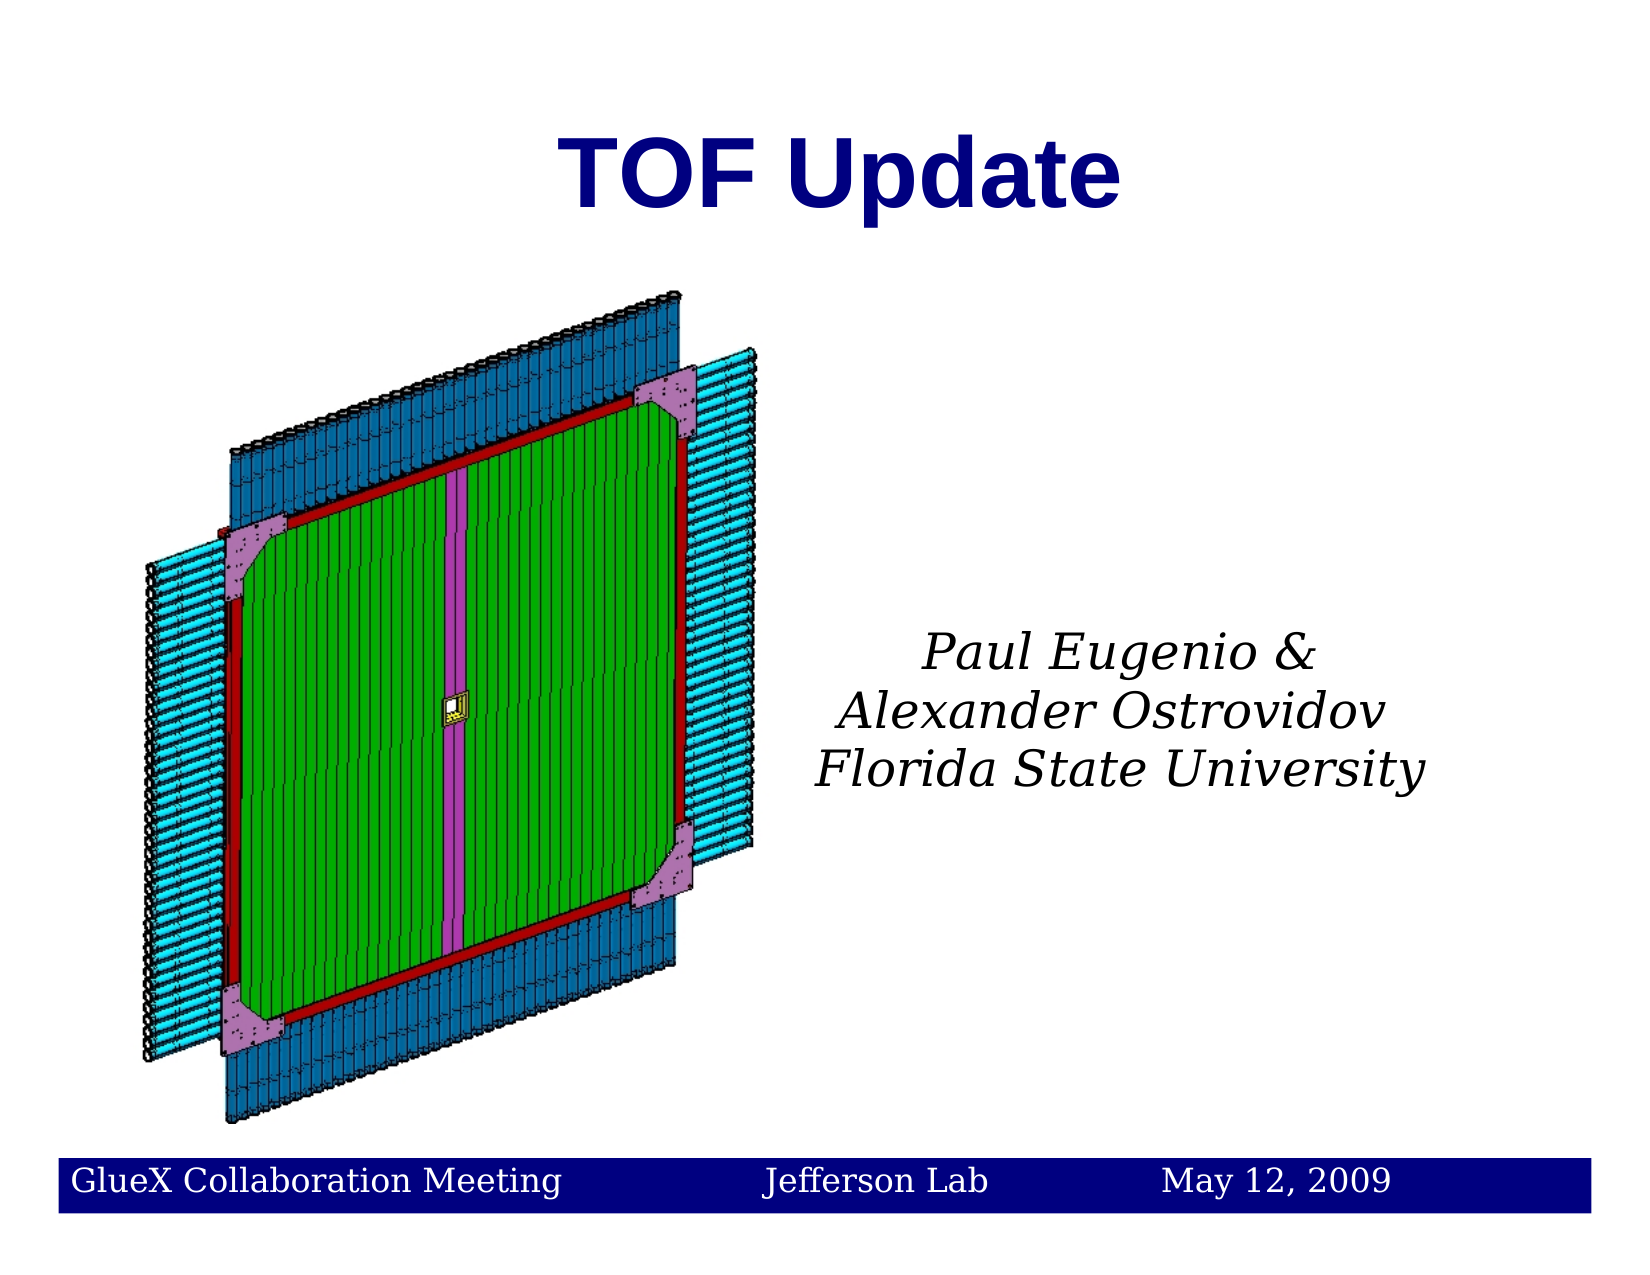

# TOF Update
Paul Eugenio &
Alexander Ostrovidov
Florida State University
 GlueX Collaboration Meeting 		 Jefferson Lab 	 	 May 12, 2009